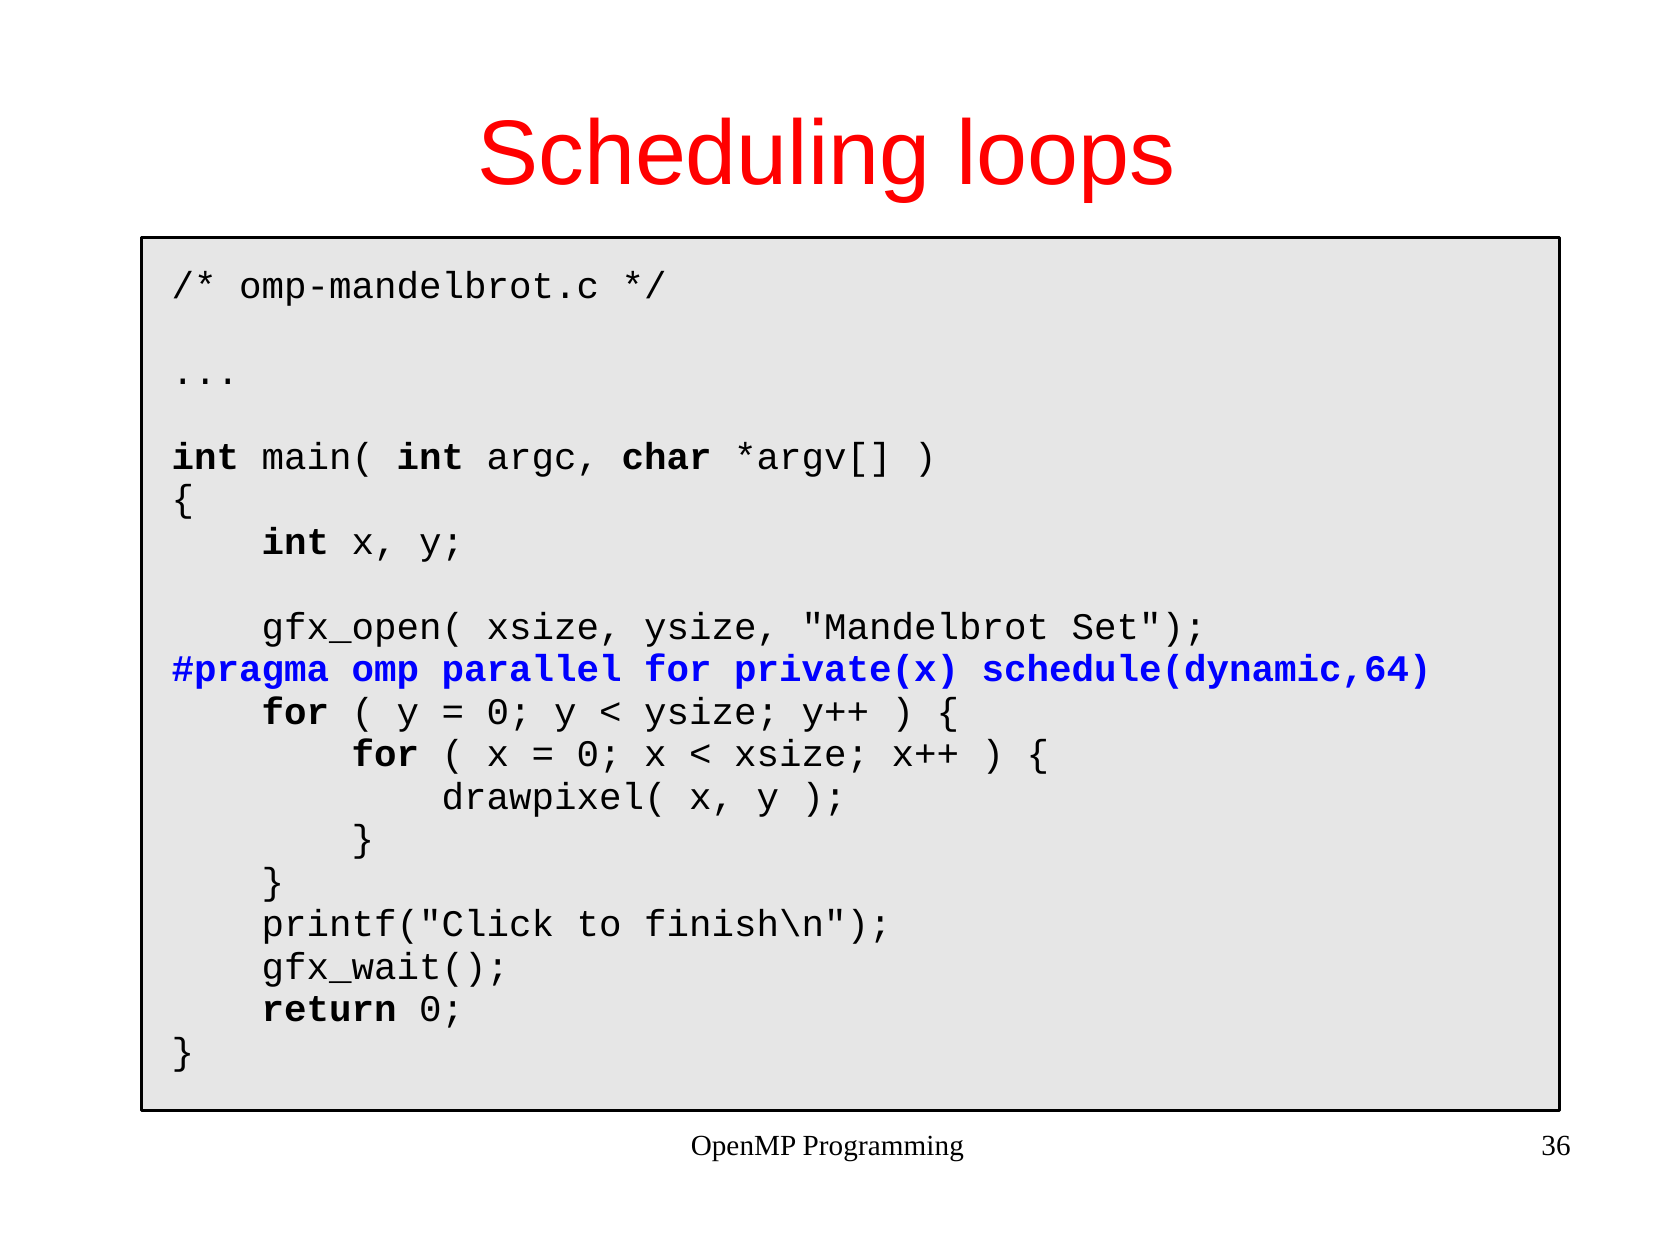

# Scheduling loops
/* omp-mandelbrot.c */
...
int main( int argc, char *argv[] )
{
 int x, y;
 gfx_open( xsize, ysize, "Mandelbrot Set");
#pragma omp parallel for private(x) schedule(dynamic,64)
 for ( y = 0; y < ysize; y++ ) {
 for ( x = 0; x < xsize; x++ ) {
 drawpixel( x, y );
 }
 }
 printf("Click to finish\n");
 gfx_wait();
 return 0;
}
OpenMP Programming
36